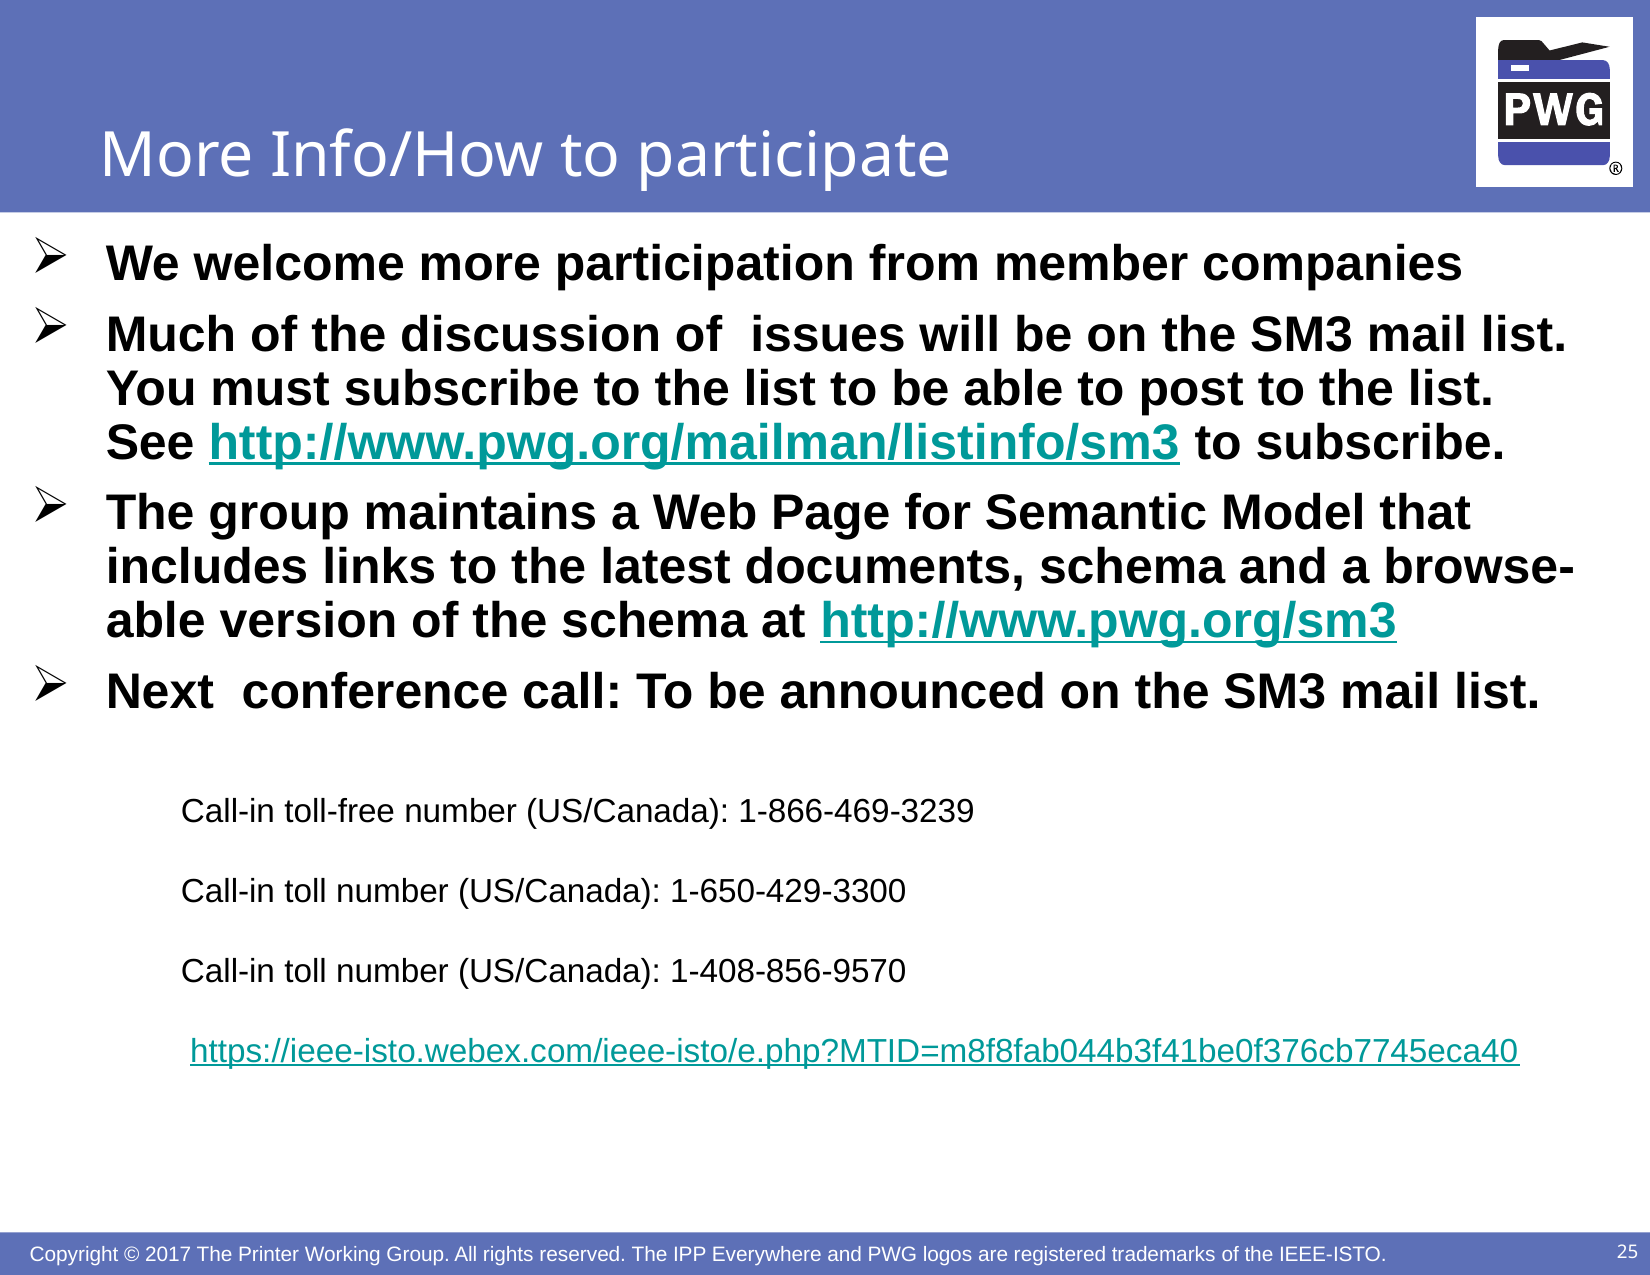

# More Info/How to participate
We welcome more participation from member companies
Much of the discussion of issues will be on the SM3 mail list. You must subscribe to the list to be able to post to the list. See http://www.pwg.org/mailman/listinfo/sm3 to subscribe.
The group maintains a Web Page for Semantic Model that includes links to the latest documents, schema and a browse-able version of the schema at http://www.pwg.org/sm3
Next conference call: To be announced on the SM3 mail list.
Call-in toll-free number (US/Canada): 1-866-469-3239
Call-in toll number (US/Canada): 1-650-429-3300
Call-in toll number (US/Canada): 1-408-856-9570
 https://ieee-isto.webex.com/ieee-isto/e.php?MTID=m8f8fab044b3f41be0f376cb7745eca40